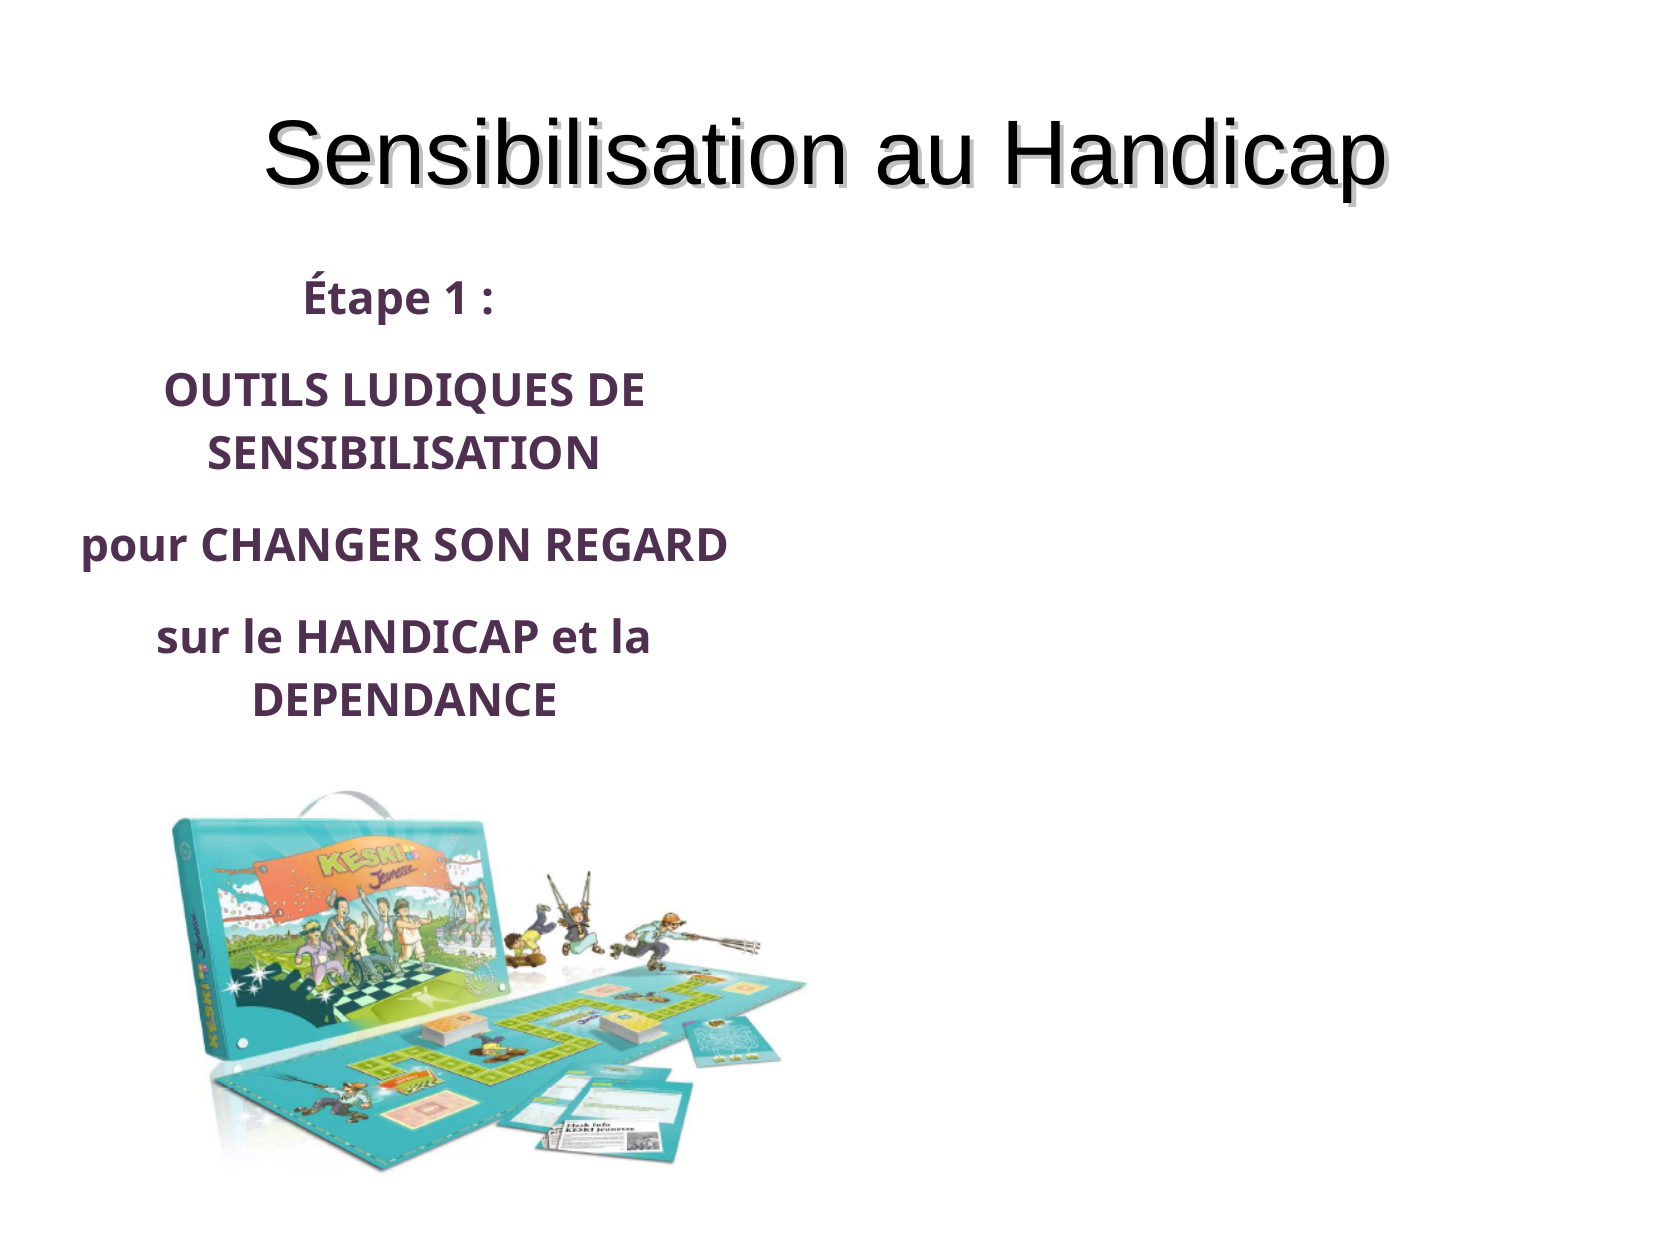

# Sensibilisation au Handicap
Étape 1 :
OUTILS LUDIQUES DE SENSIBILISATION
pour CHANGER SON REGARD
sur le HANDICAP et la DEPENDANCE